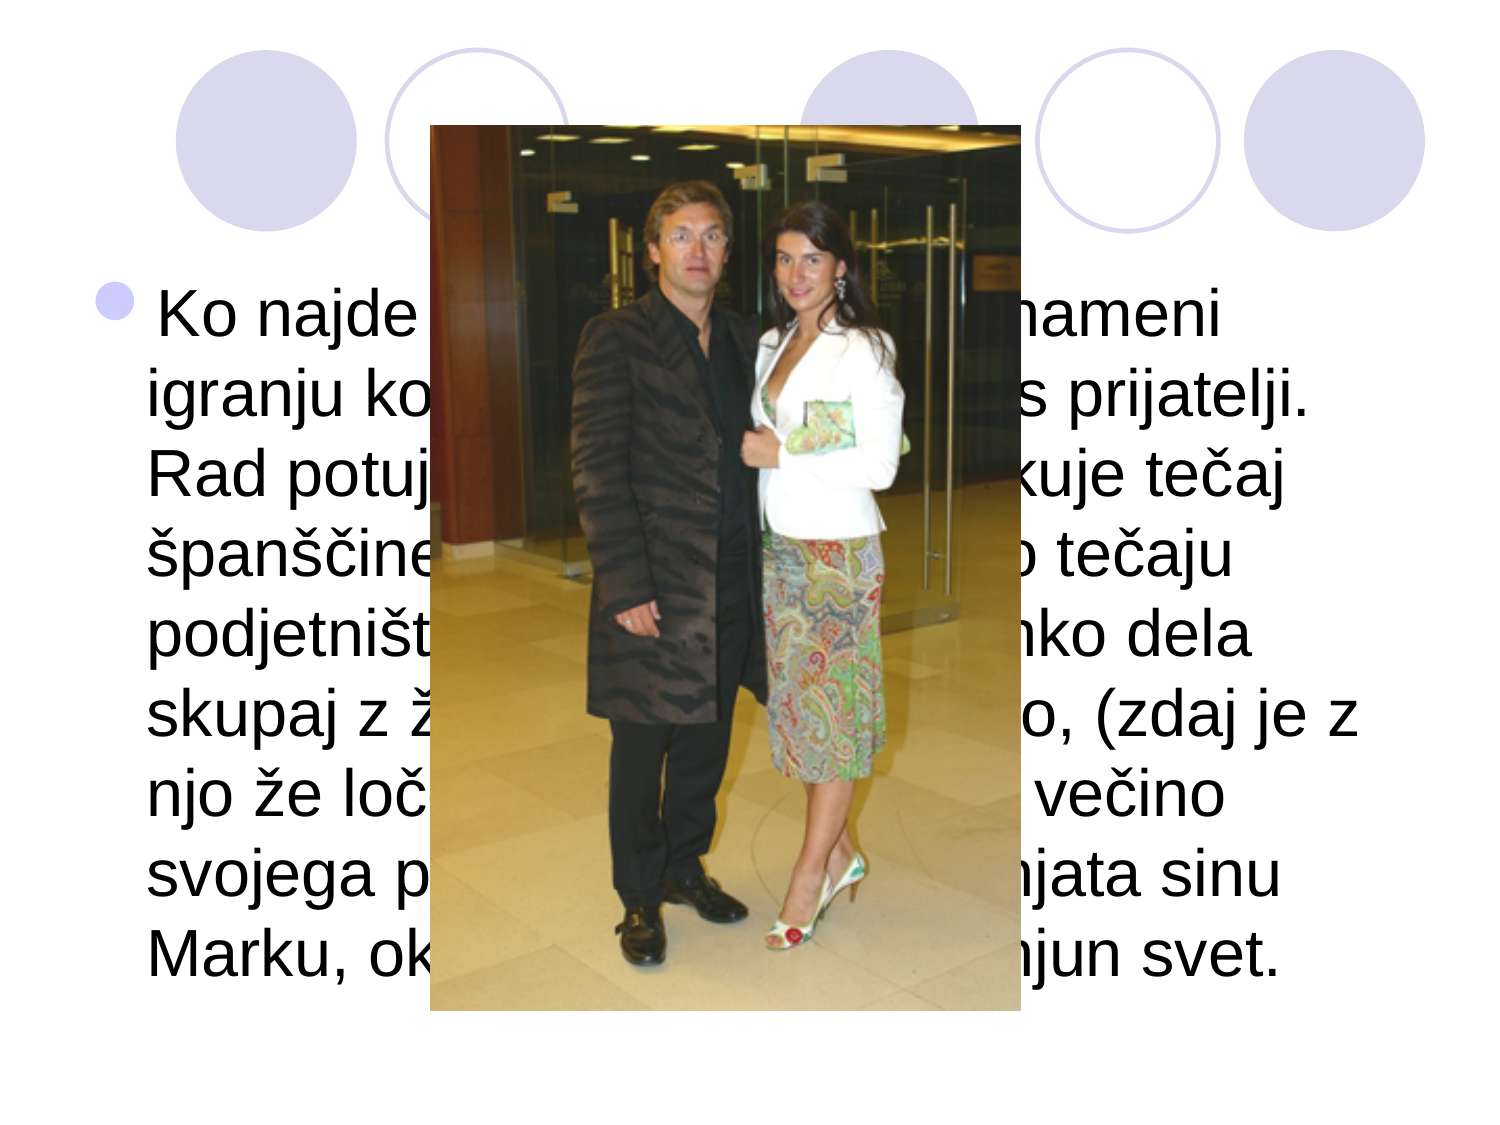

#
Ko najde čas, ga Mitja Sojer nameni igranju košarke ali nogometa s prijatelji. Rad potuje v tople kraje, obiskuje tečaj španščine in resno razmišlja o tečaju podjetništva. Srečen je, da lahko dela skupaj z ženo Nano, vizažistko, (zdaj je z njo že ločen). Zadnje mesece večino svojega prostega časa namenjata sinu Marku, okoli katerega se vrti njun svet.